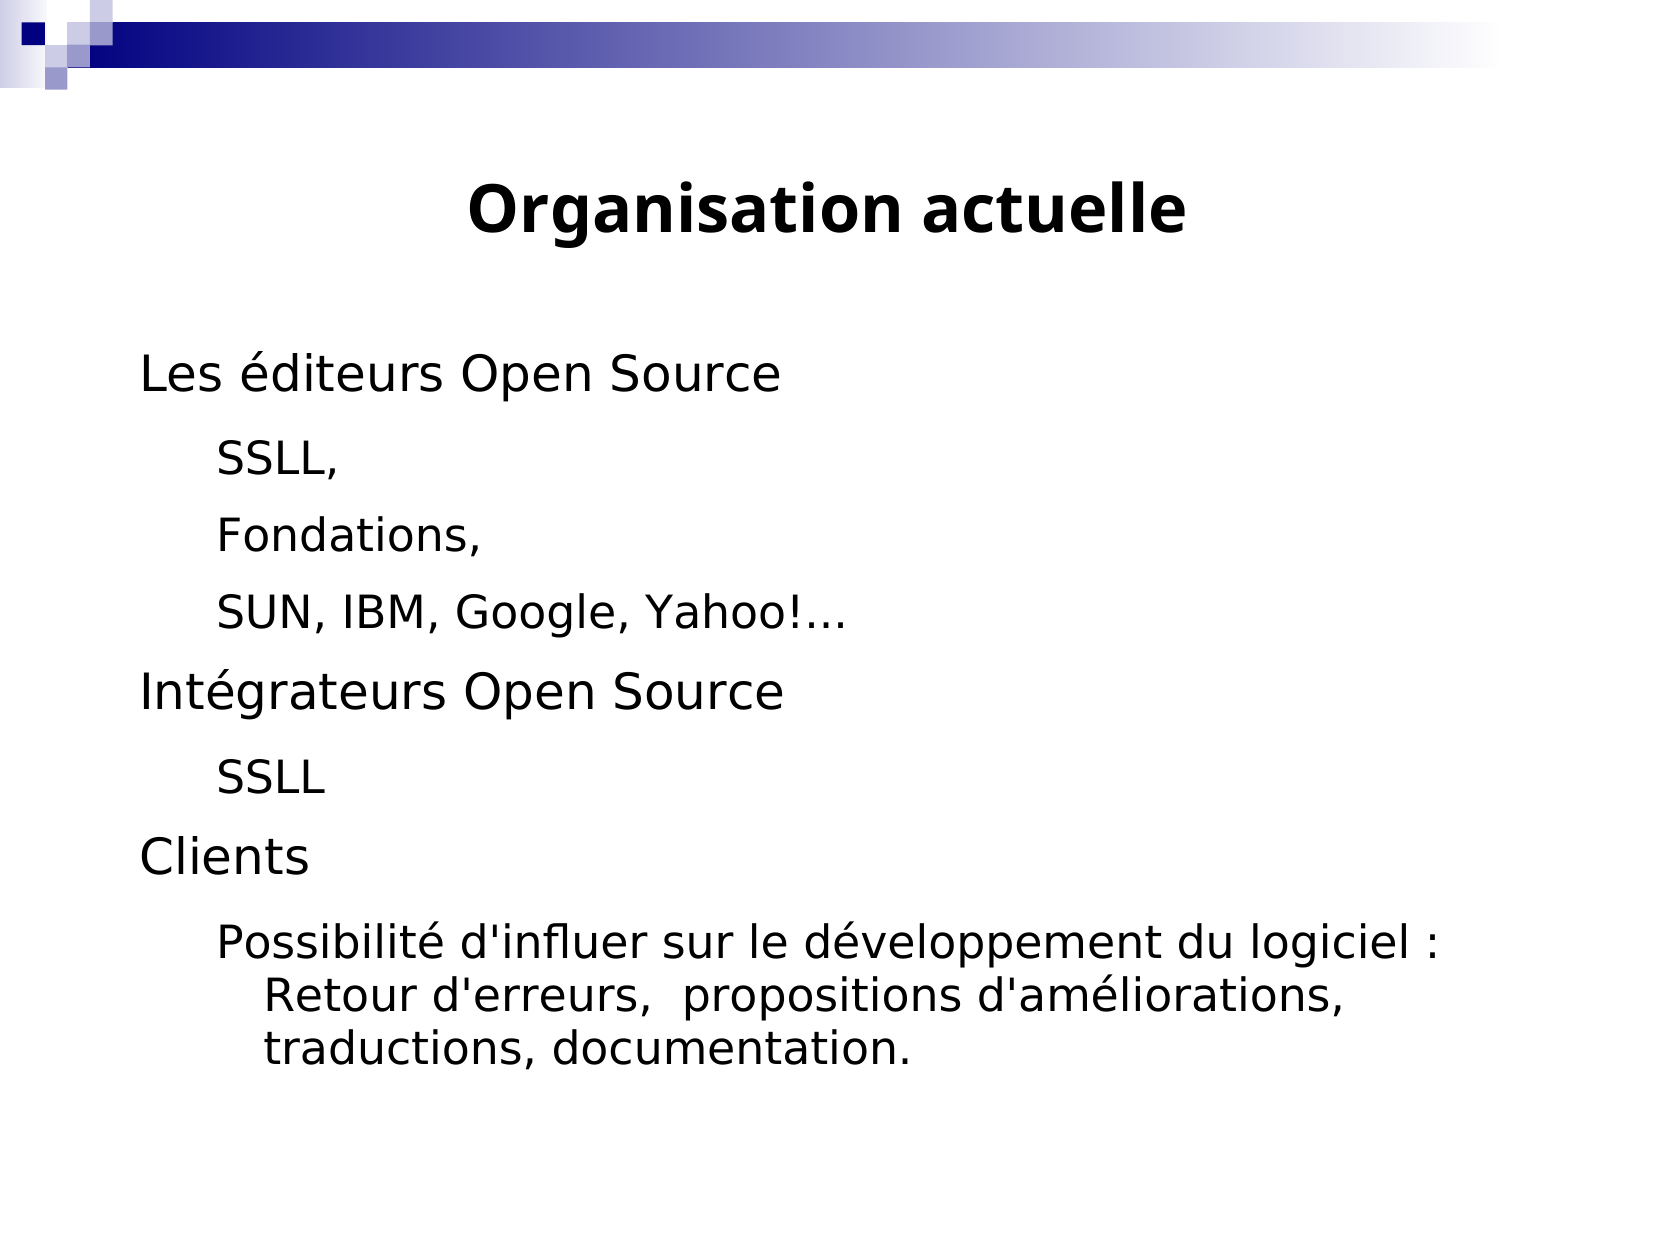

# Organisation actuelle
Les éditeurs Open Source
SSLL,
Fondations,
SUN, IBM, Google, Yahoo!...
Intégrateurs Open Source
SSLL
Clients
Possibilité d'influer sur le développement du logiciel : Retour d'erreurs, propositions d'améliorations, traductions, documentation.